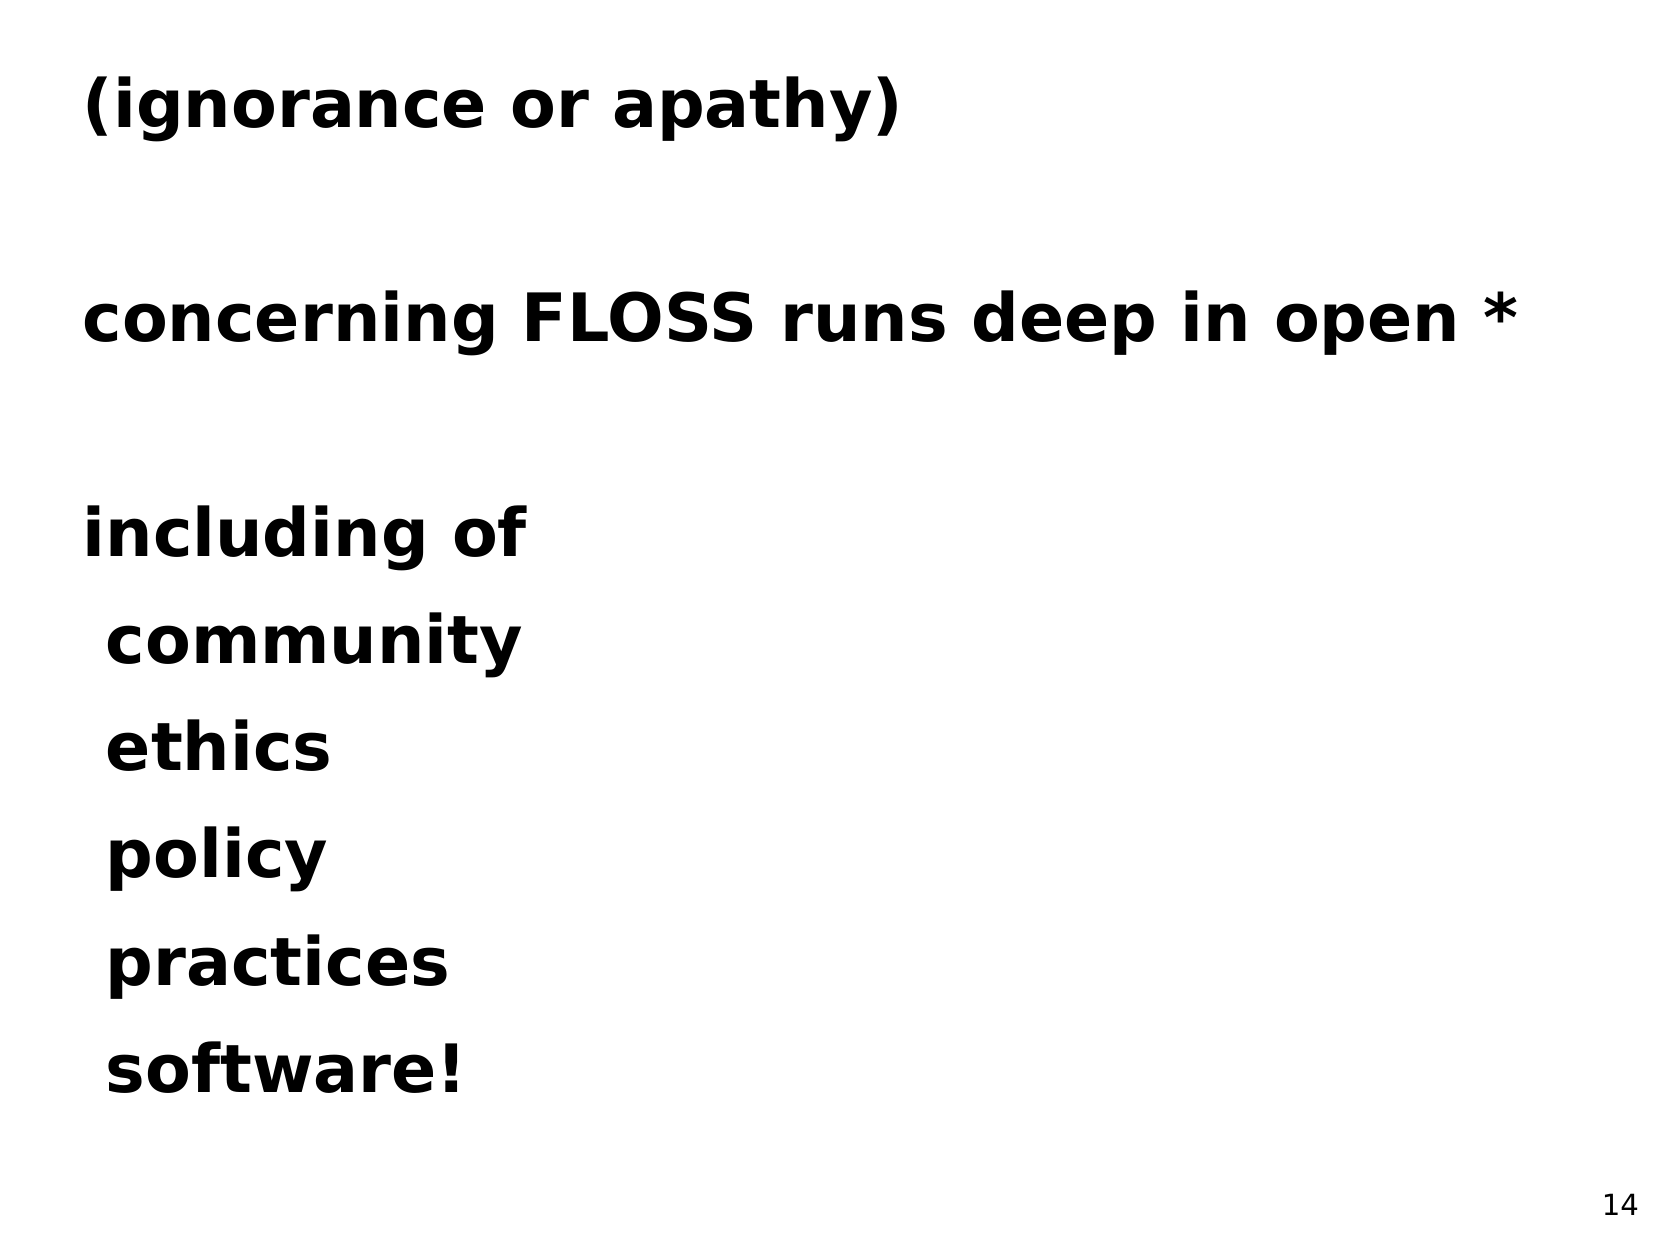

# (ignorance or apathy)
concerning FLOSS runs deep in open *
including of
 community
 ethics
 policy
 practices
 software!